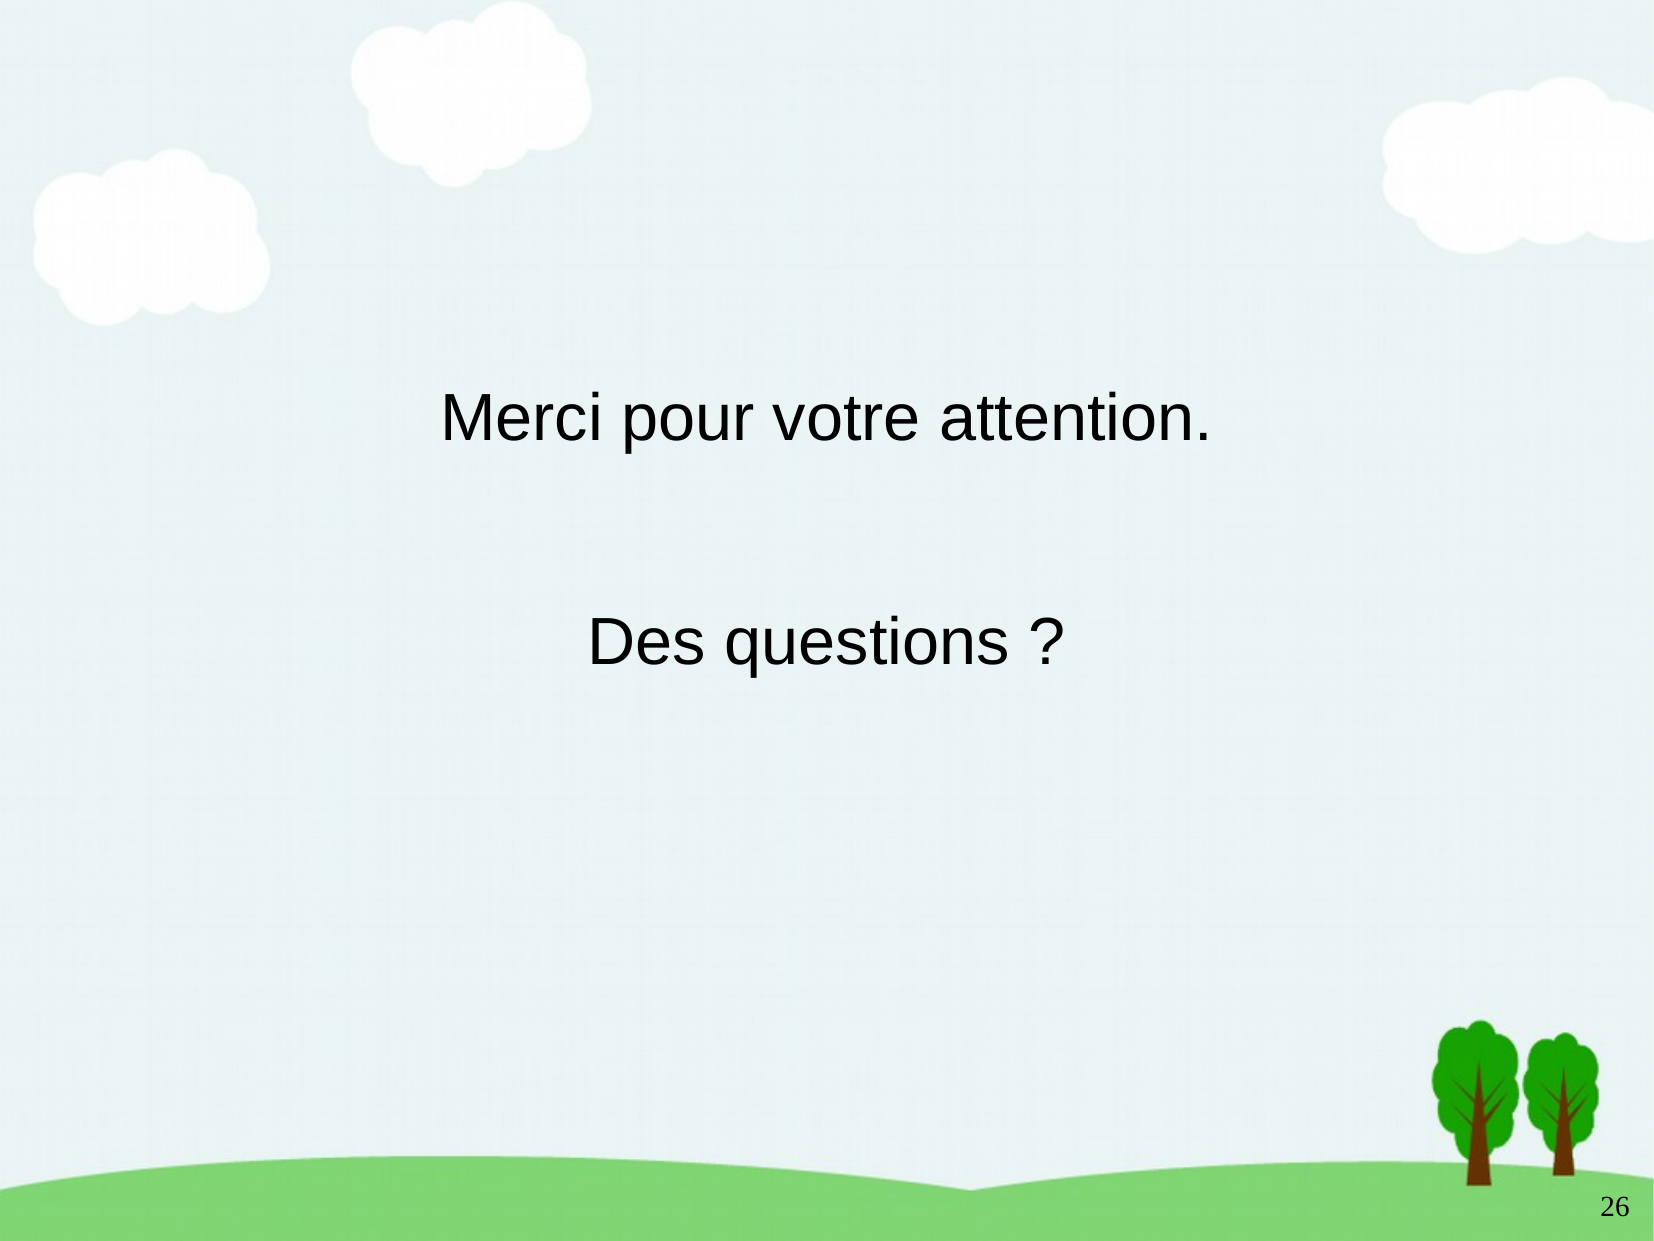

# Merci pour votre attention.
Des questions ?
26